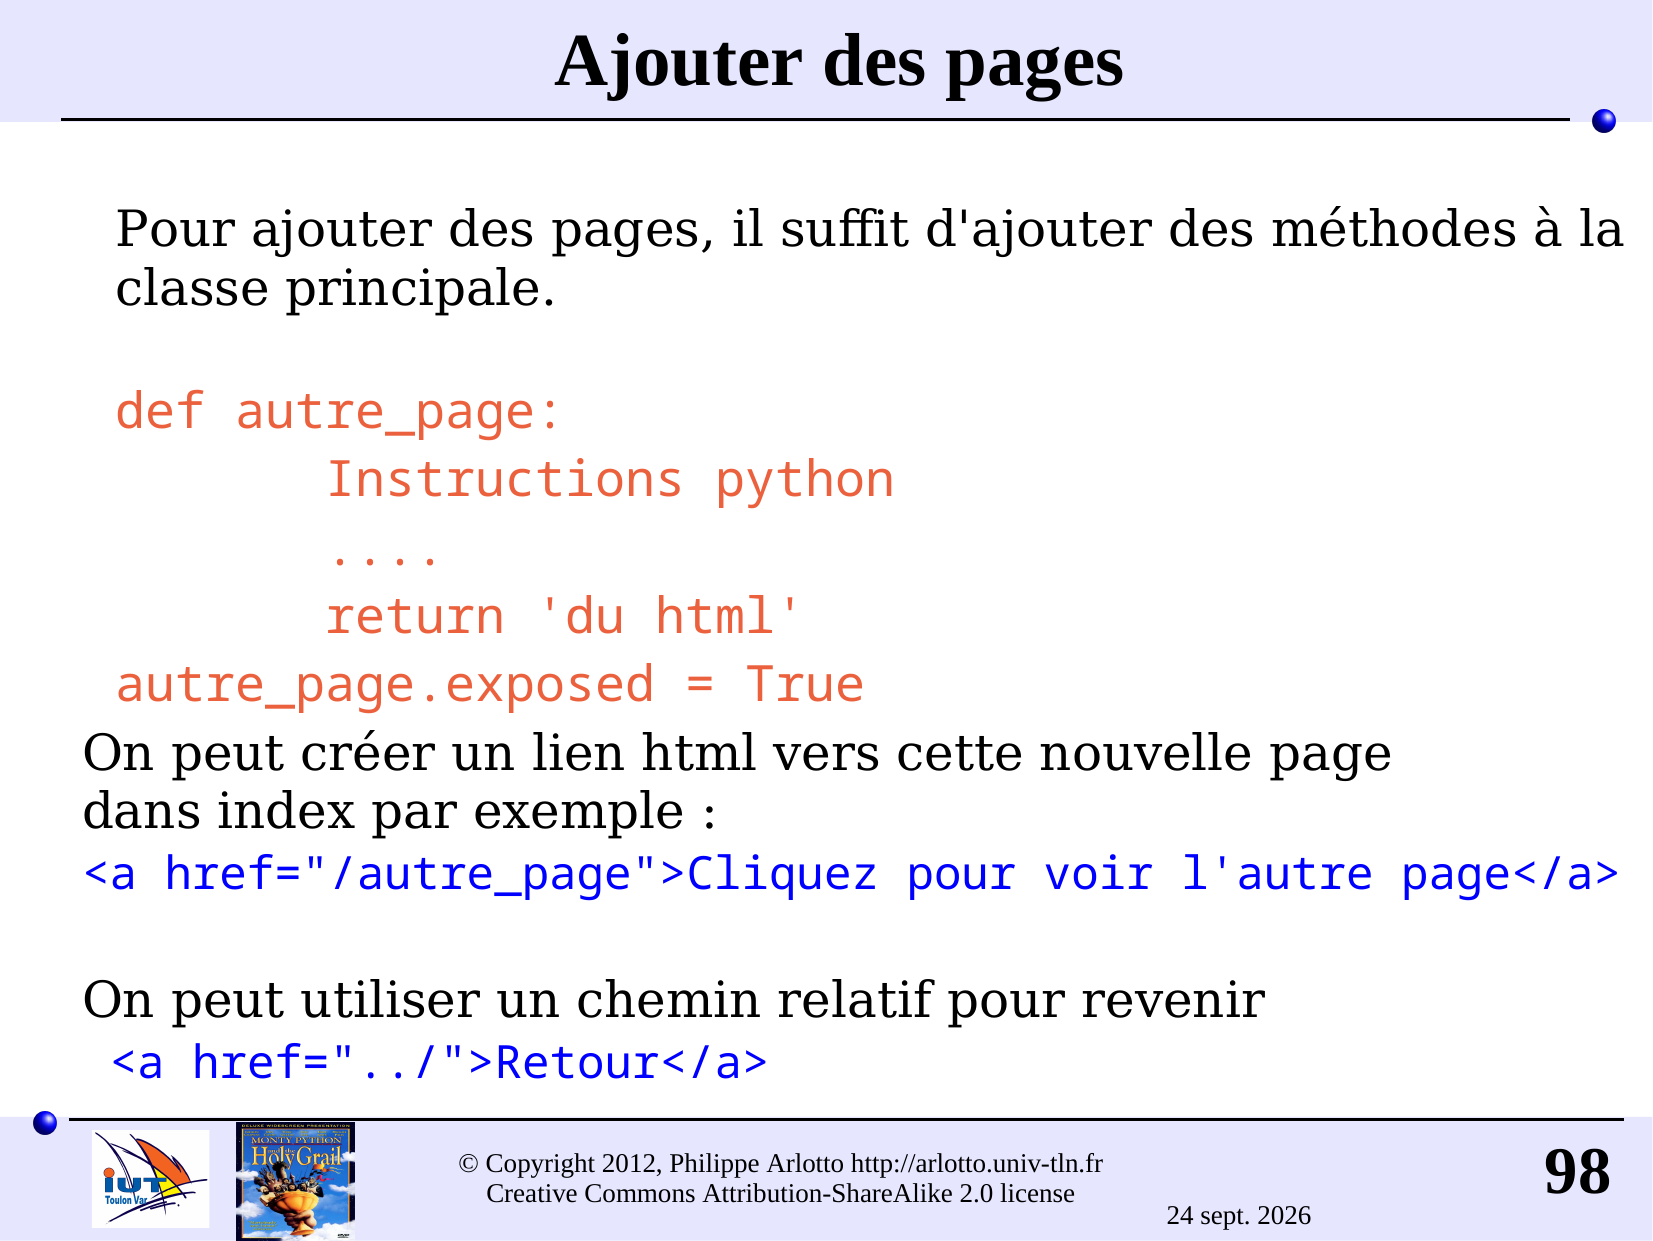

# Ajouter des pages
Pour ajouter des pages, il suffit d'ajouter des méthodes à la
classe principale.
def autre_page:
 Instructions python
 ....
 return 'du html'
autre_page.exposed = True
On peut créer un lien html vers cette nouvelle page
dans index par exemple :
<a href="/autre_page">Cliquez pour voir l'autre page</a>
On peut utiliser un chemin relatif pour revenir
 <a href="../">Retour</a>